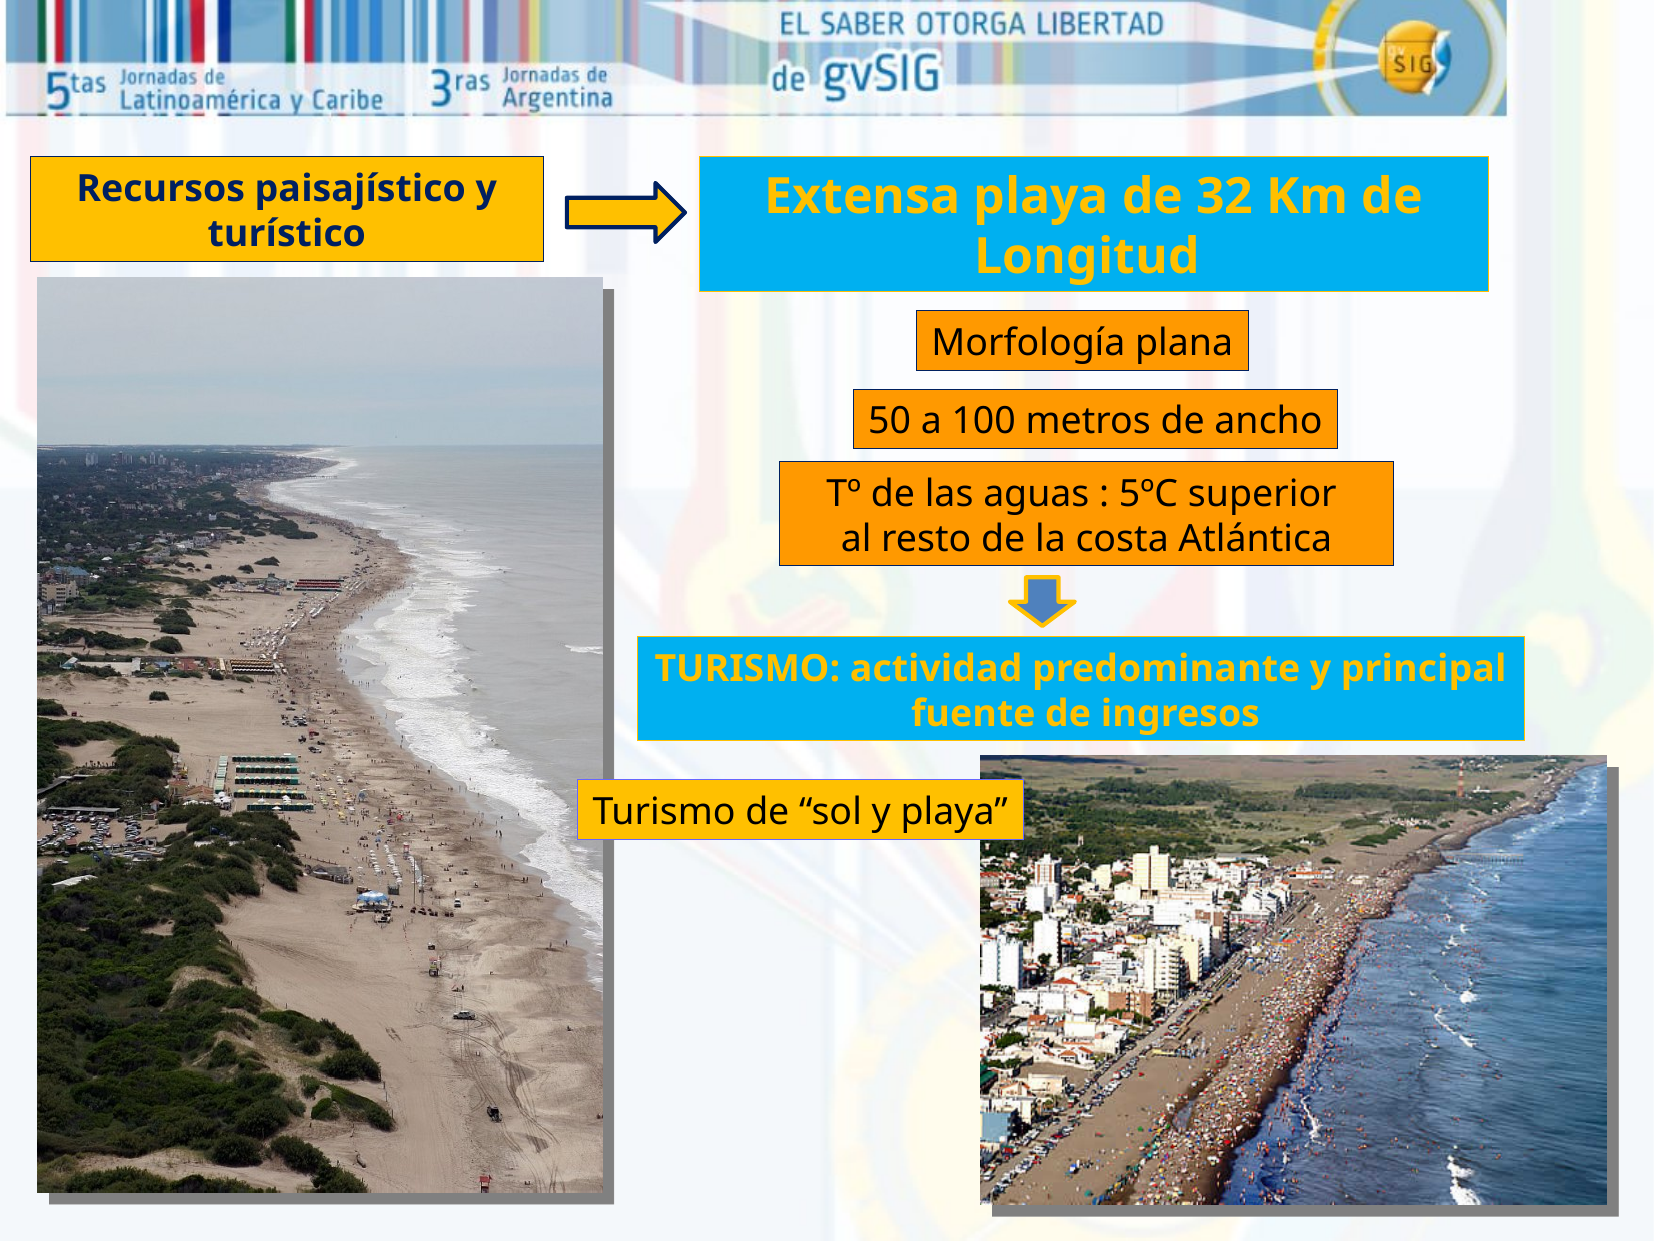

Recursos paisajístico y turístico
Extensa playa de 32 Km de Longitud
Morfología plana
50 a 100 metros de ancho
Tº de las aguas : 5ºC superior
al resto de la costa Atlántica
TURISMO: actividad predominante y principal
 fuente de ingresos
Turismo de “sol y playa”